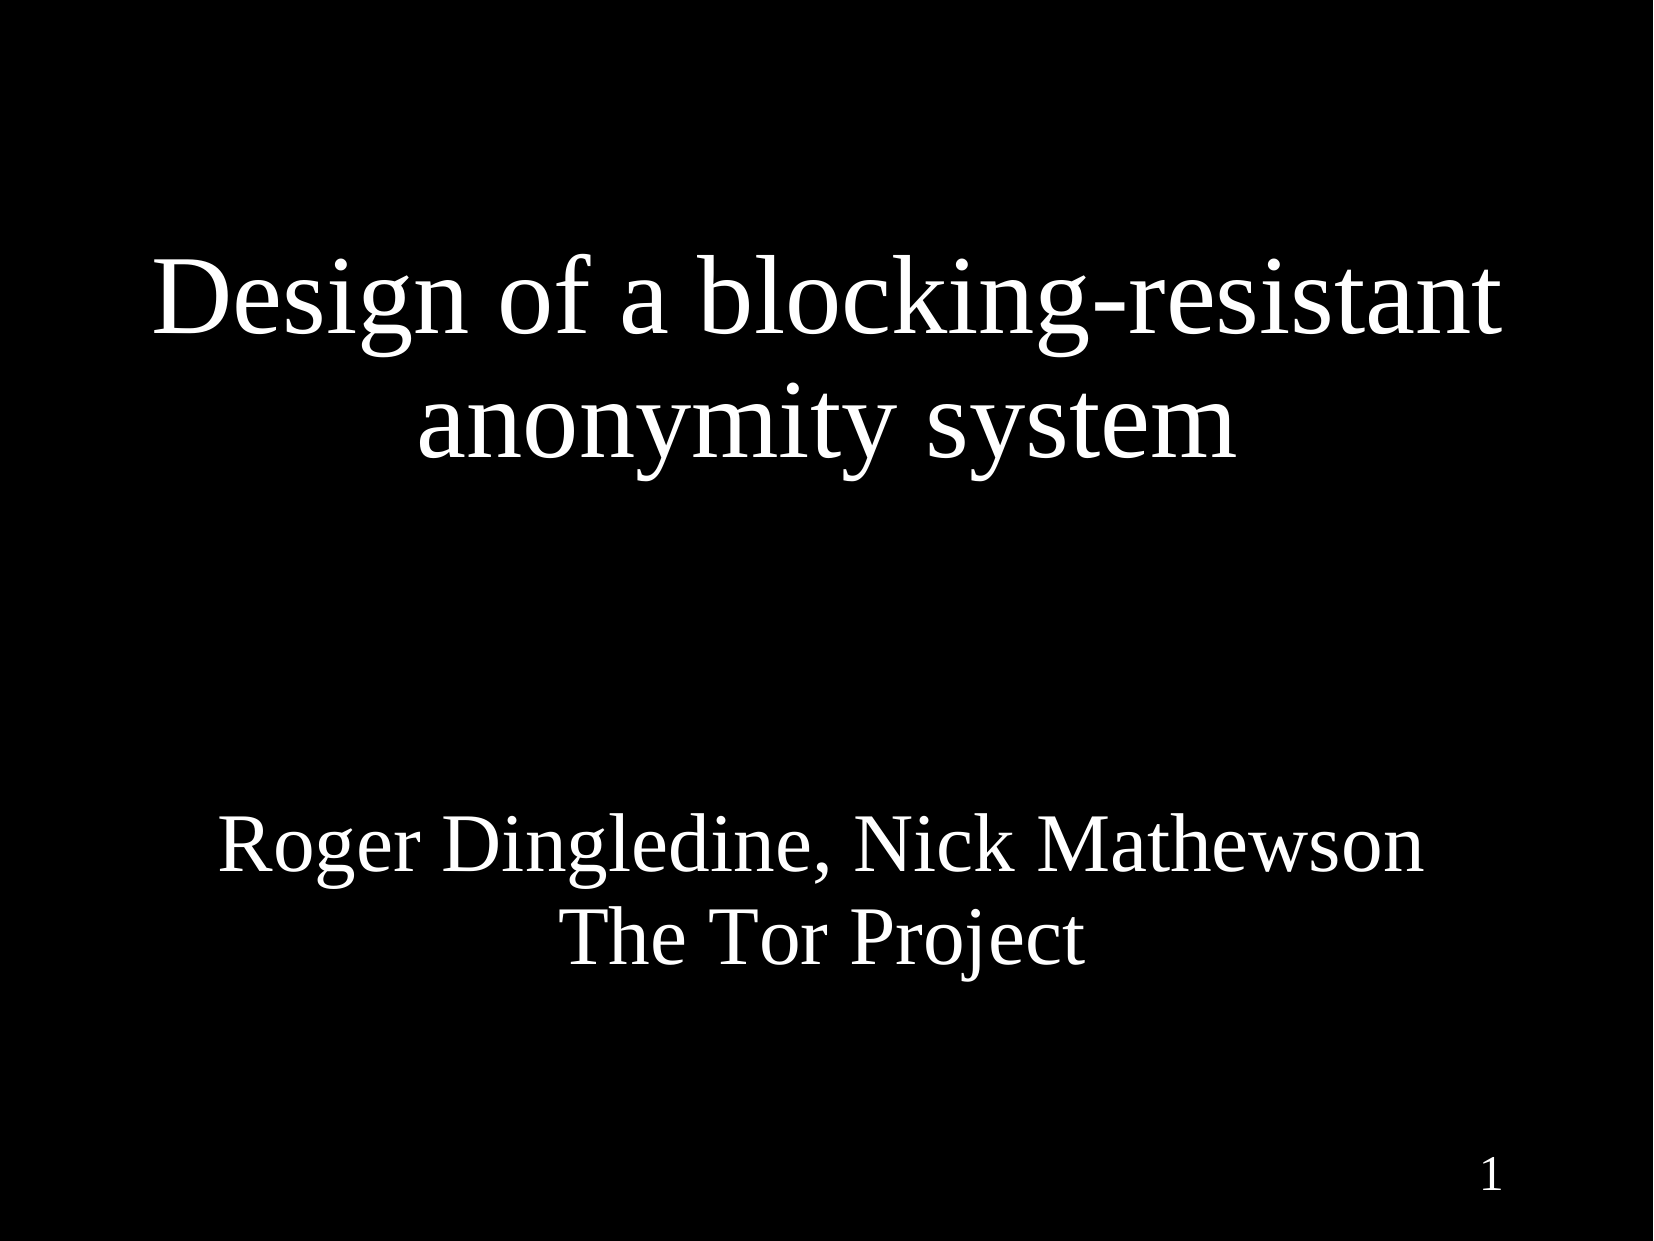

# Design of a blocking-resistant anonymity system
Roger Dingledine, Nick Mathewson
The Tor Project